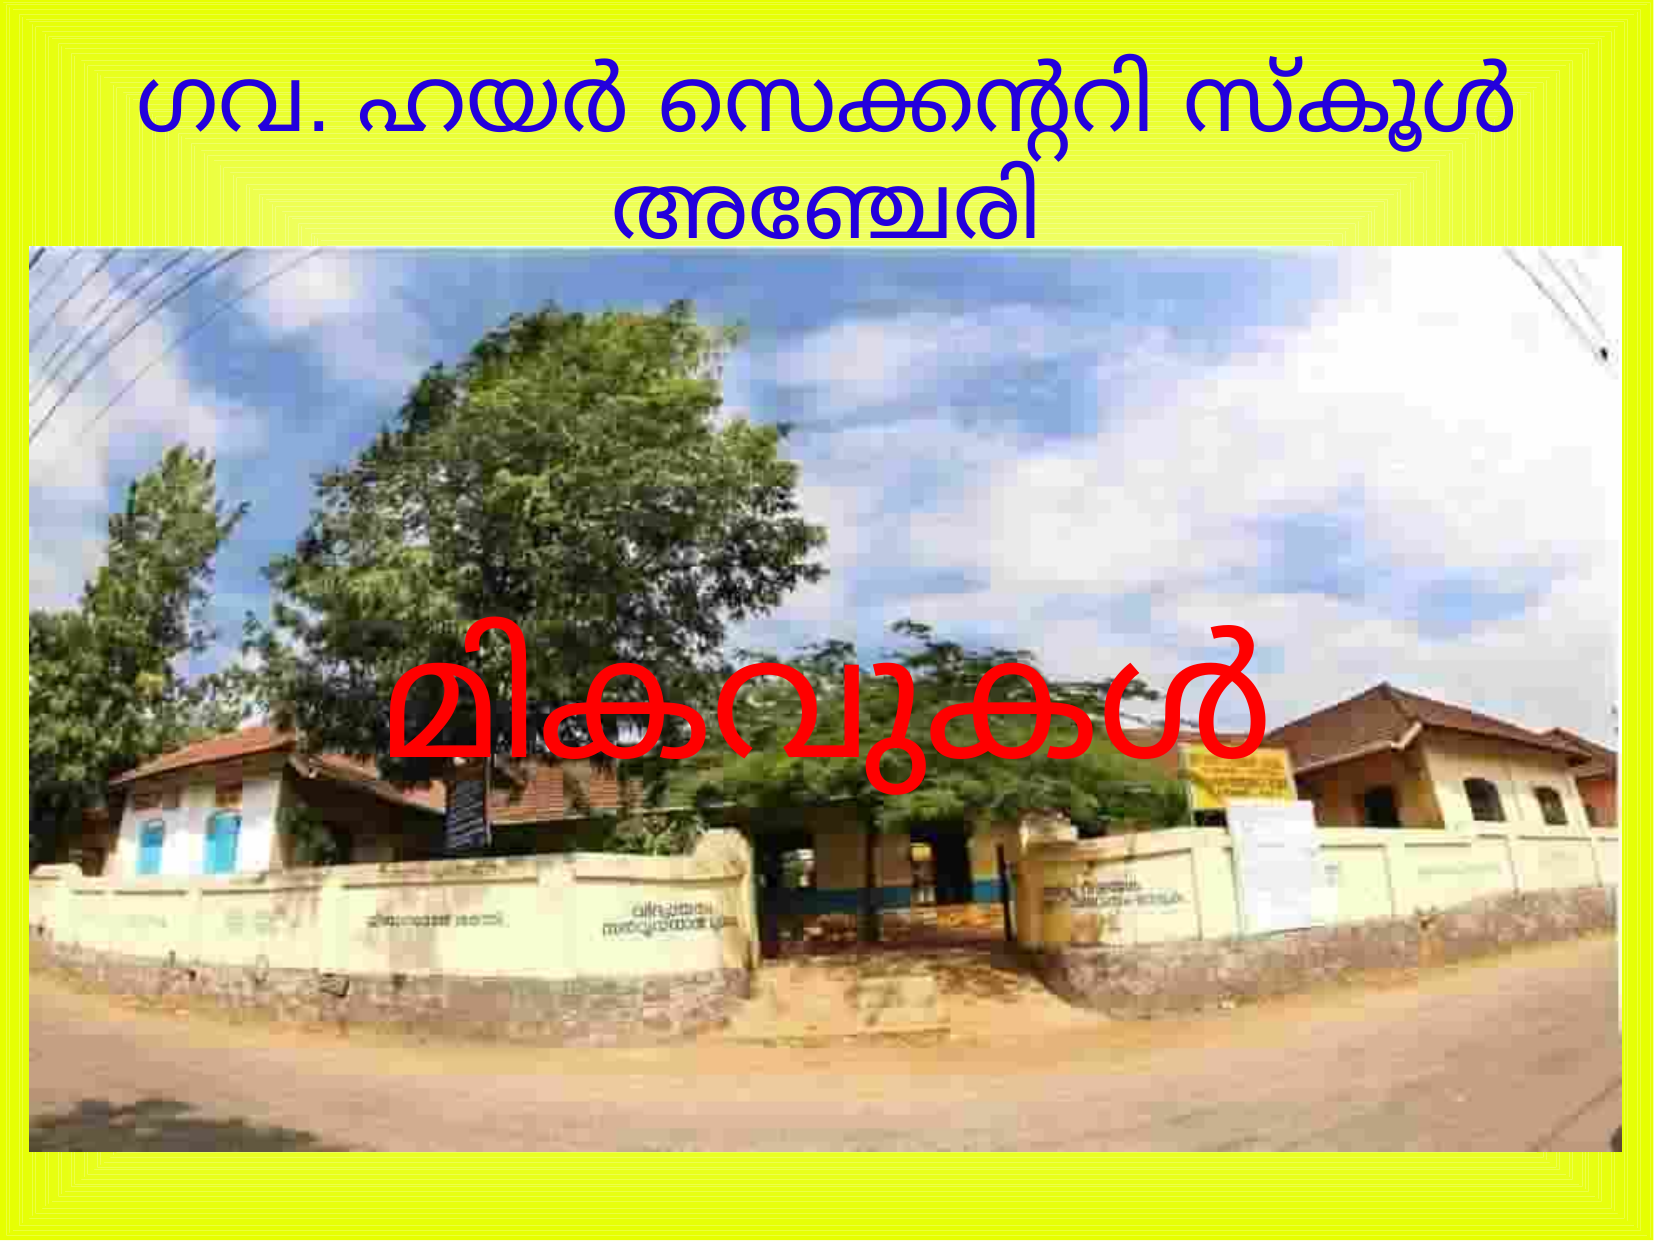

# ഗവ. ഹയര്‍ സെക്കന്ററി സ്കൂള്‍ അഞ്ചേരി
മികവുകള്‍